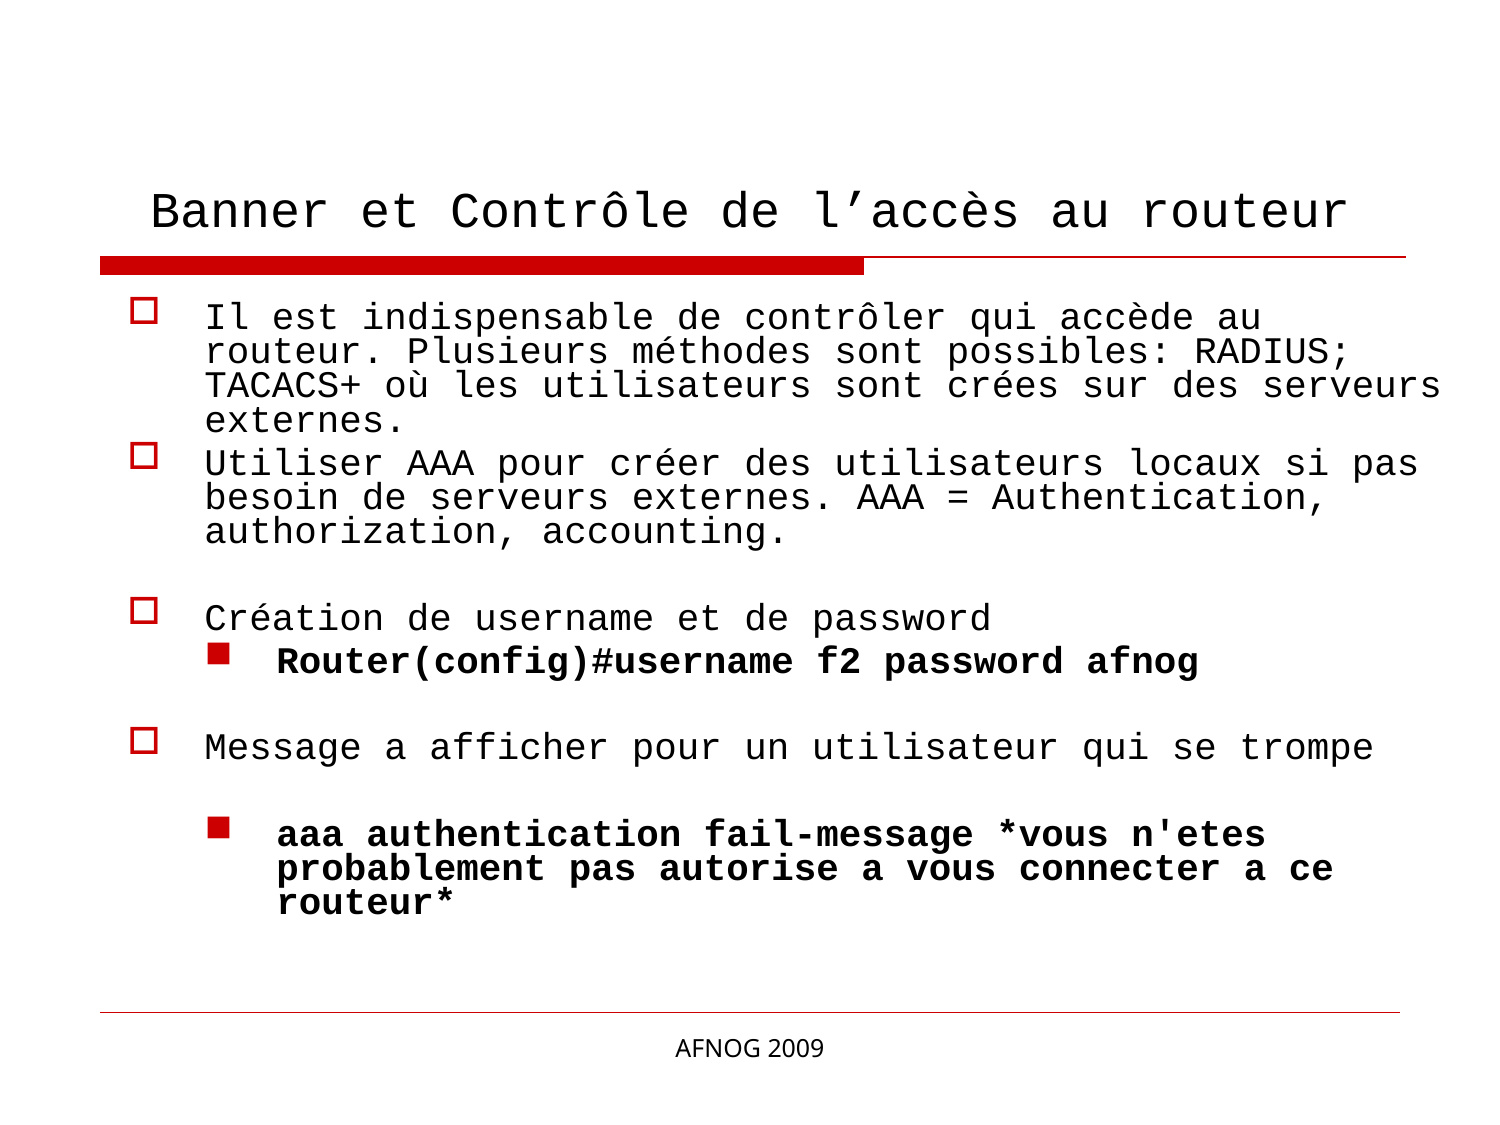

# Banner et Contrôle de l’accès au routeur
Il est indispensable de contrôler qui accède au routeur. Plusieurs méthodes sont possibles: RADIUS; TACACS+ où les utilisateurs sont crées sur des serveurs externes.
Utiliser AAA pour créer des utilisateurs locaux si pas besoin de serveurs externes. AAA = Authentication, authorization, accounting.
Création de username et de password
Router(config)#username f2 password afnog
Message a afficher pour un utilisateur qui se trompe
aaa authentication fail-message *vous n'etes probablement pas autorise a vous connecter a ce routeur*
AFNOG 2009